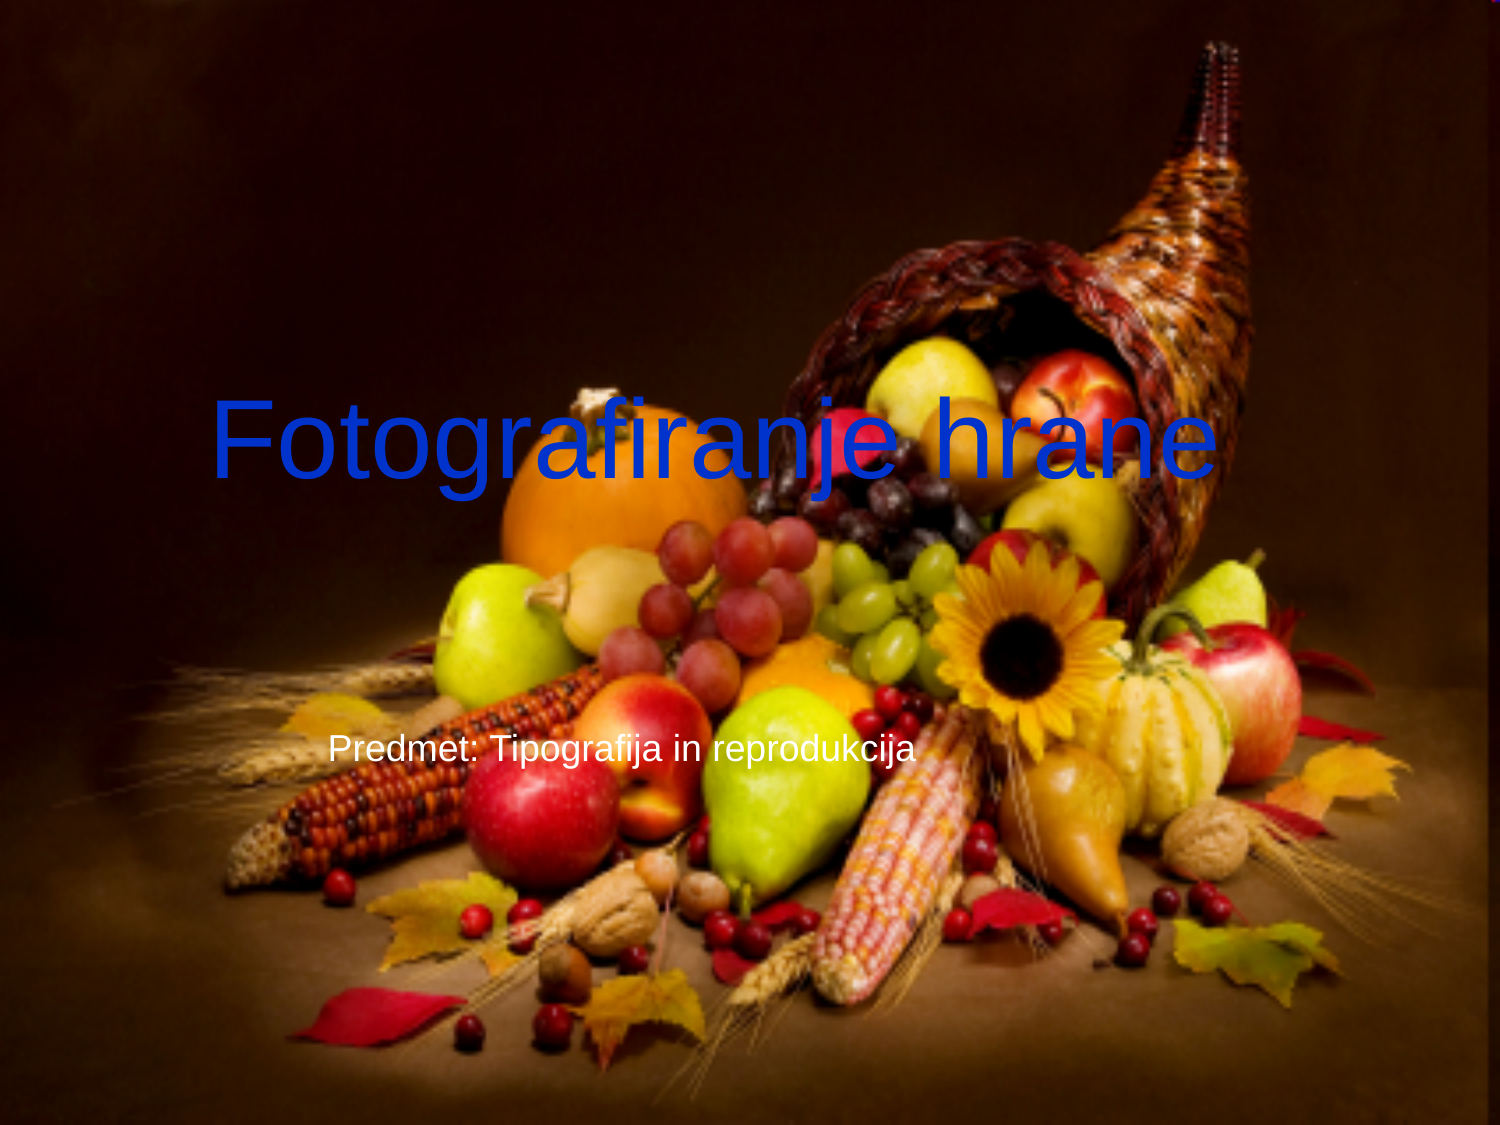

# Fotografiranje hrane
Predmet: Tipografija in reprodukcija